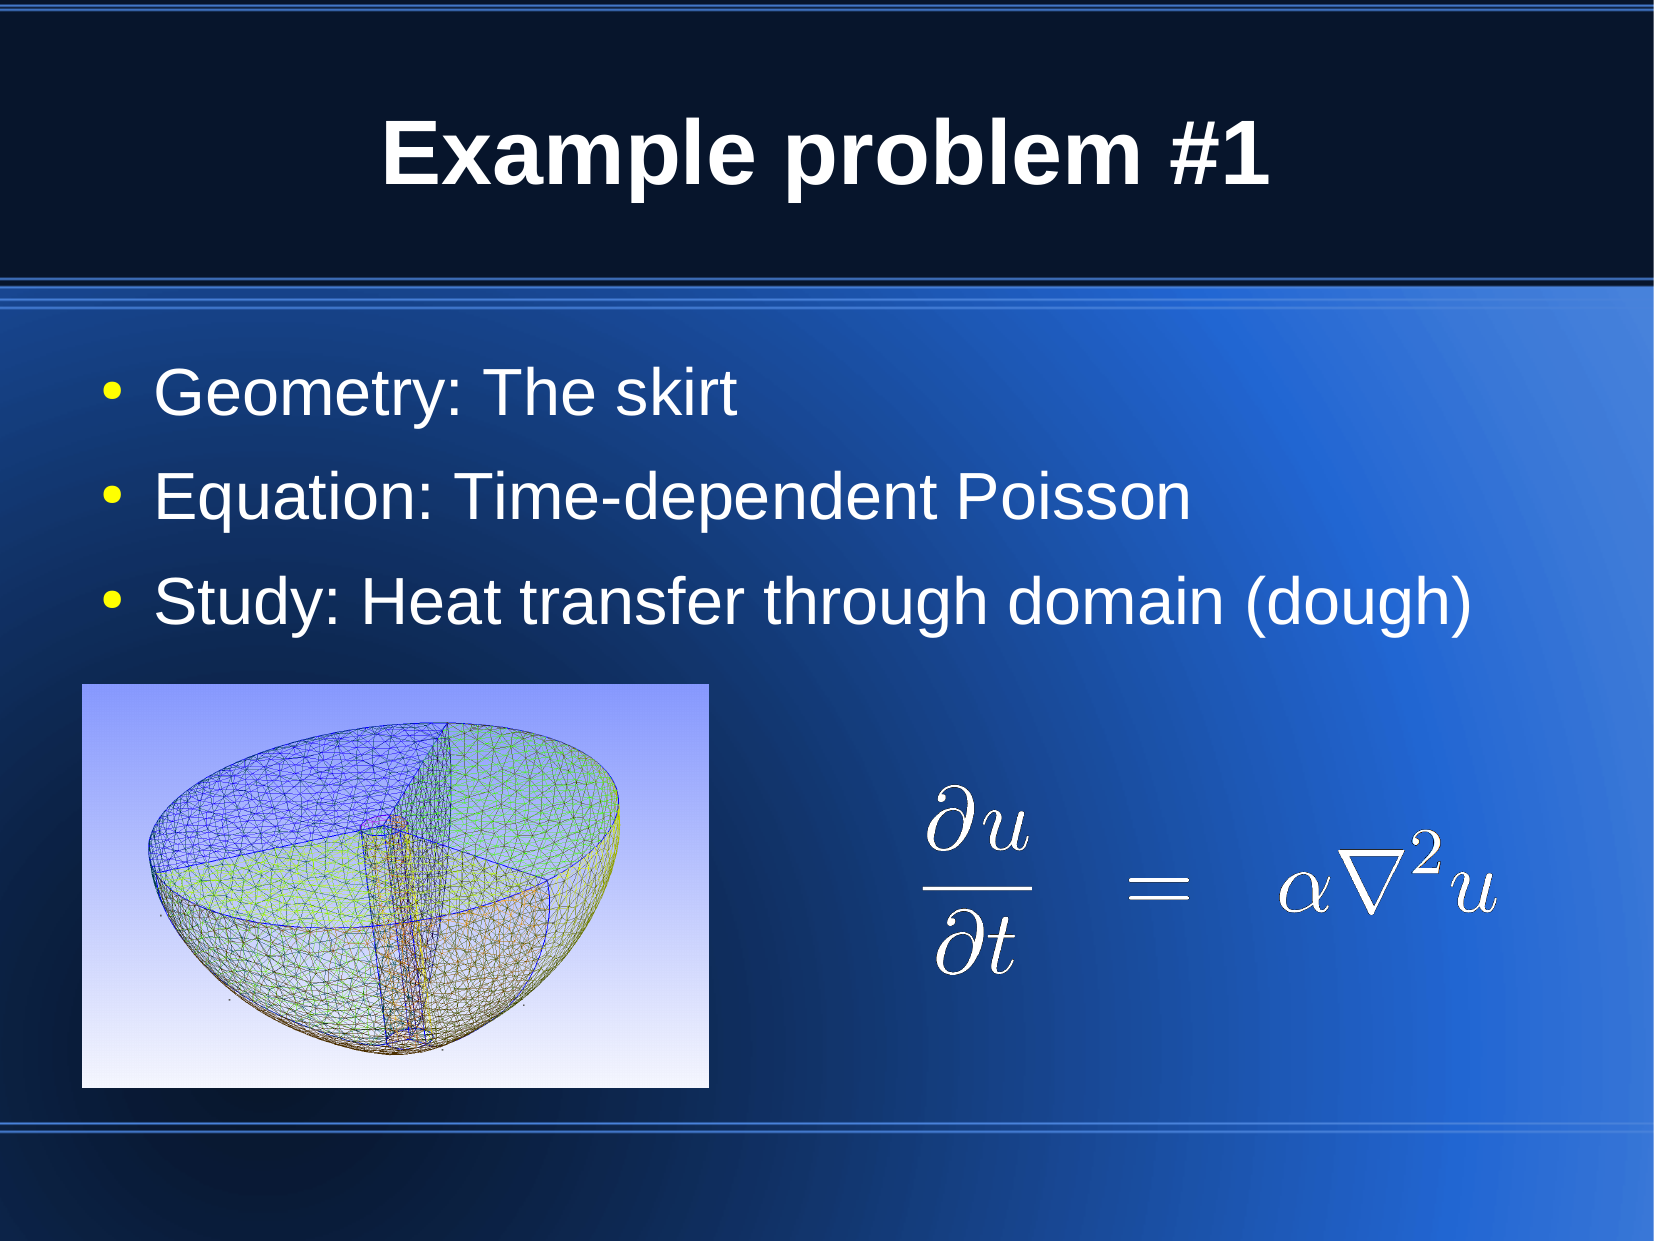

# Example problem #1
Geometry: The skirt
Equation: Time-dependent Poisson
Study: Heat transfer through domain (dough)